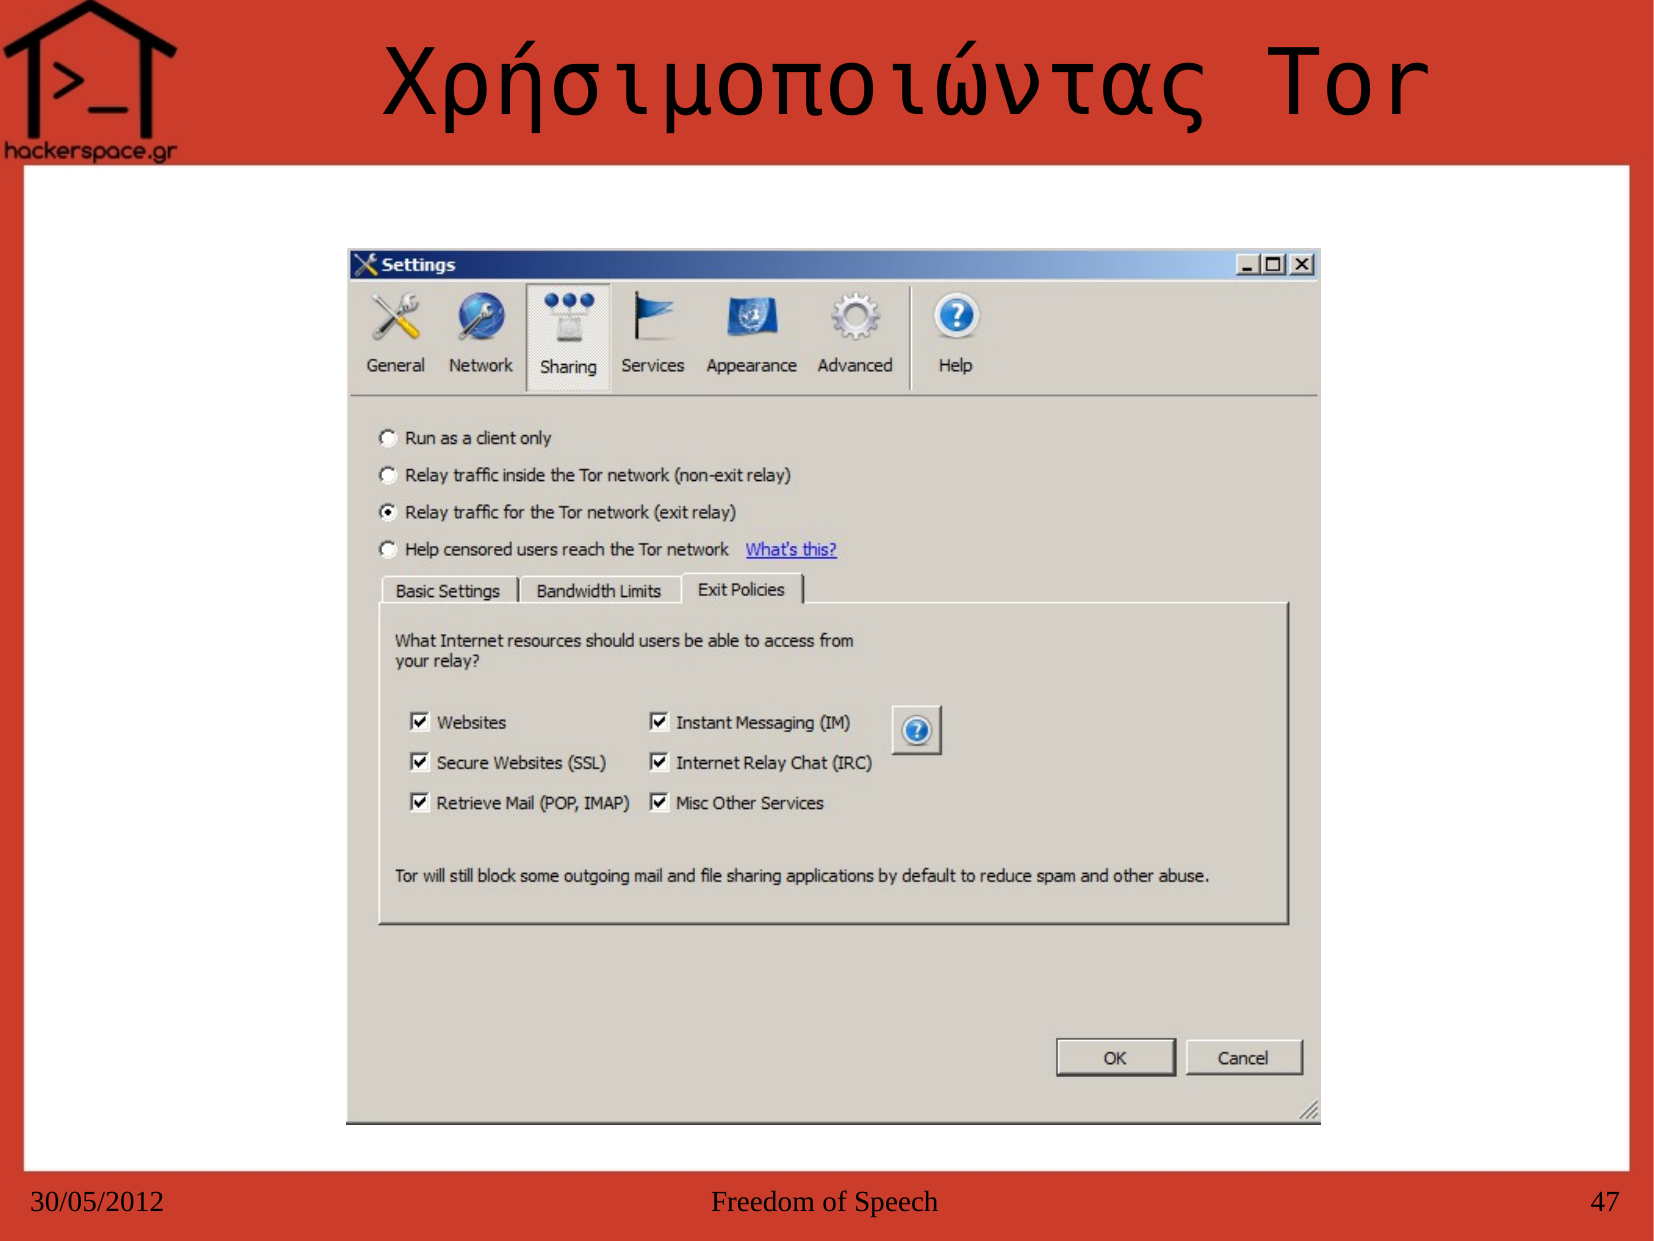

# Χρήσιμοποιώντας Tor
30/05/2012
Freedom of Speech
47